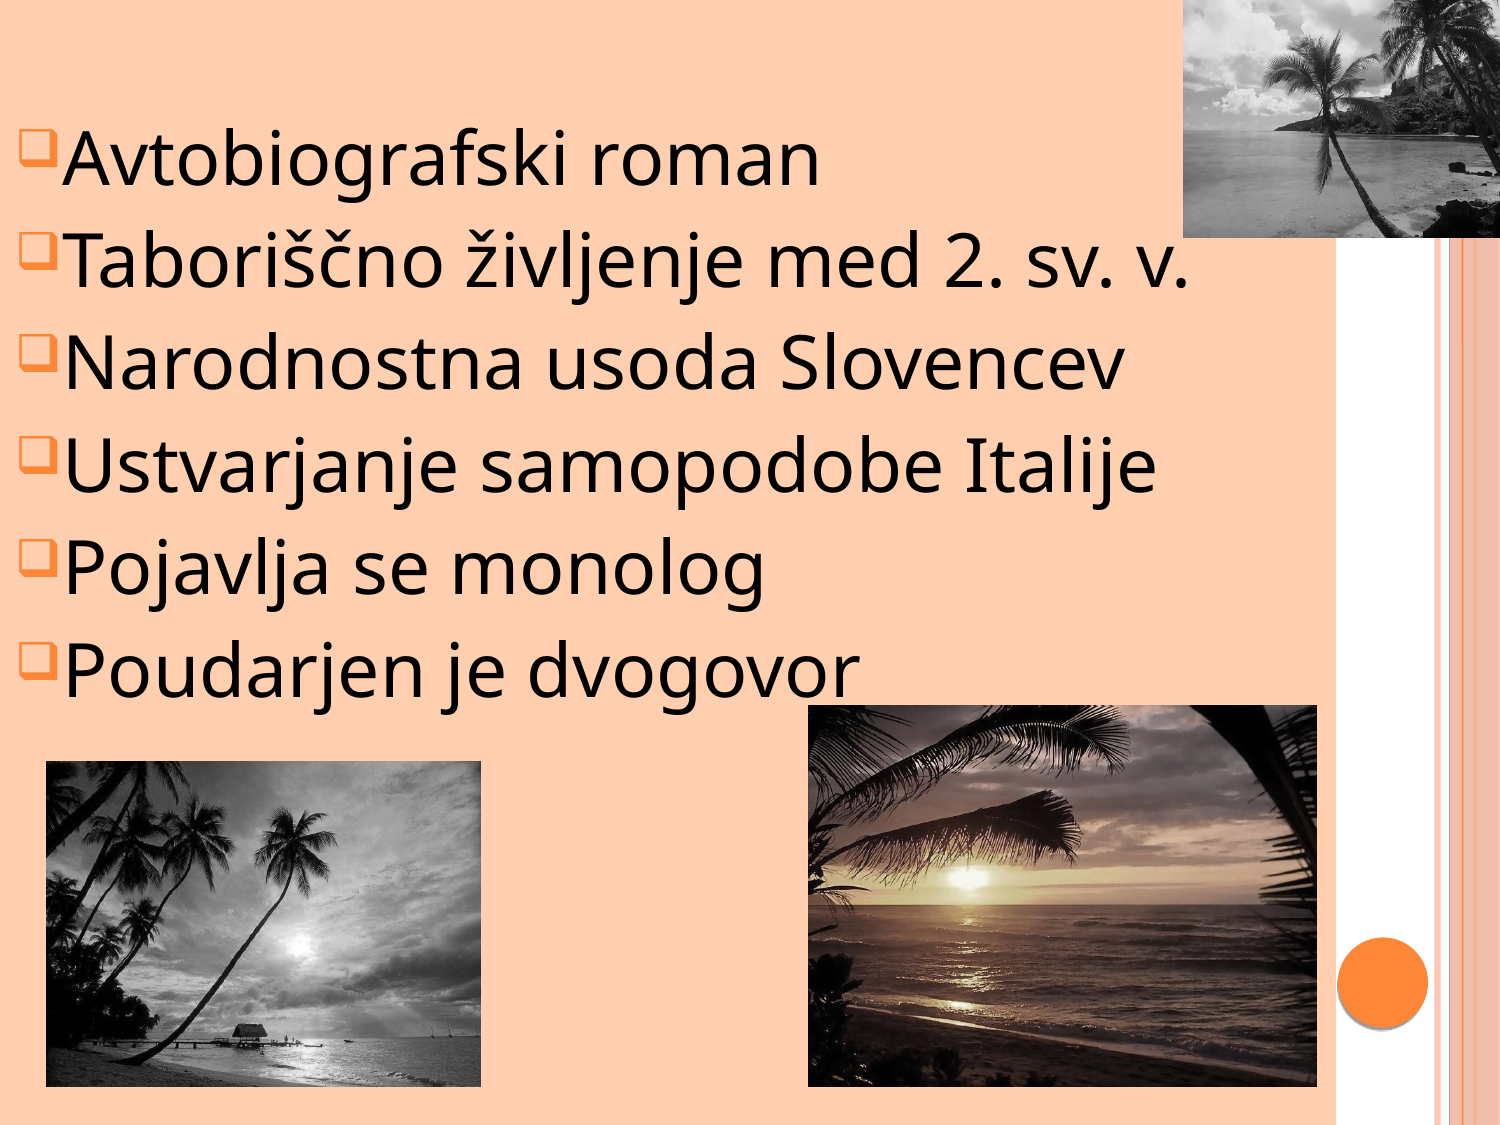

Avtobiografski roman
Taboriščno življenje med 2. sv. v.
Narodnostna usoda Slovencev
Ustvarjanje samopodobe Italije
Pojavlja se monolog
Poudarjen je dvogovor
#